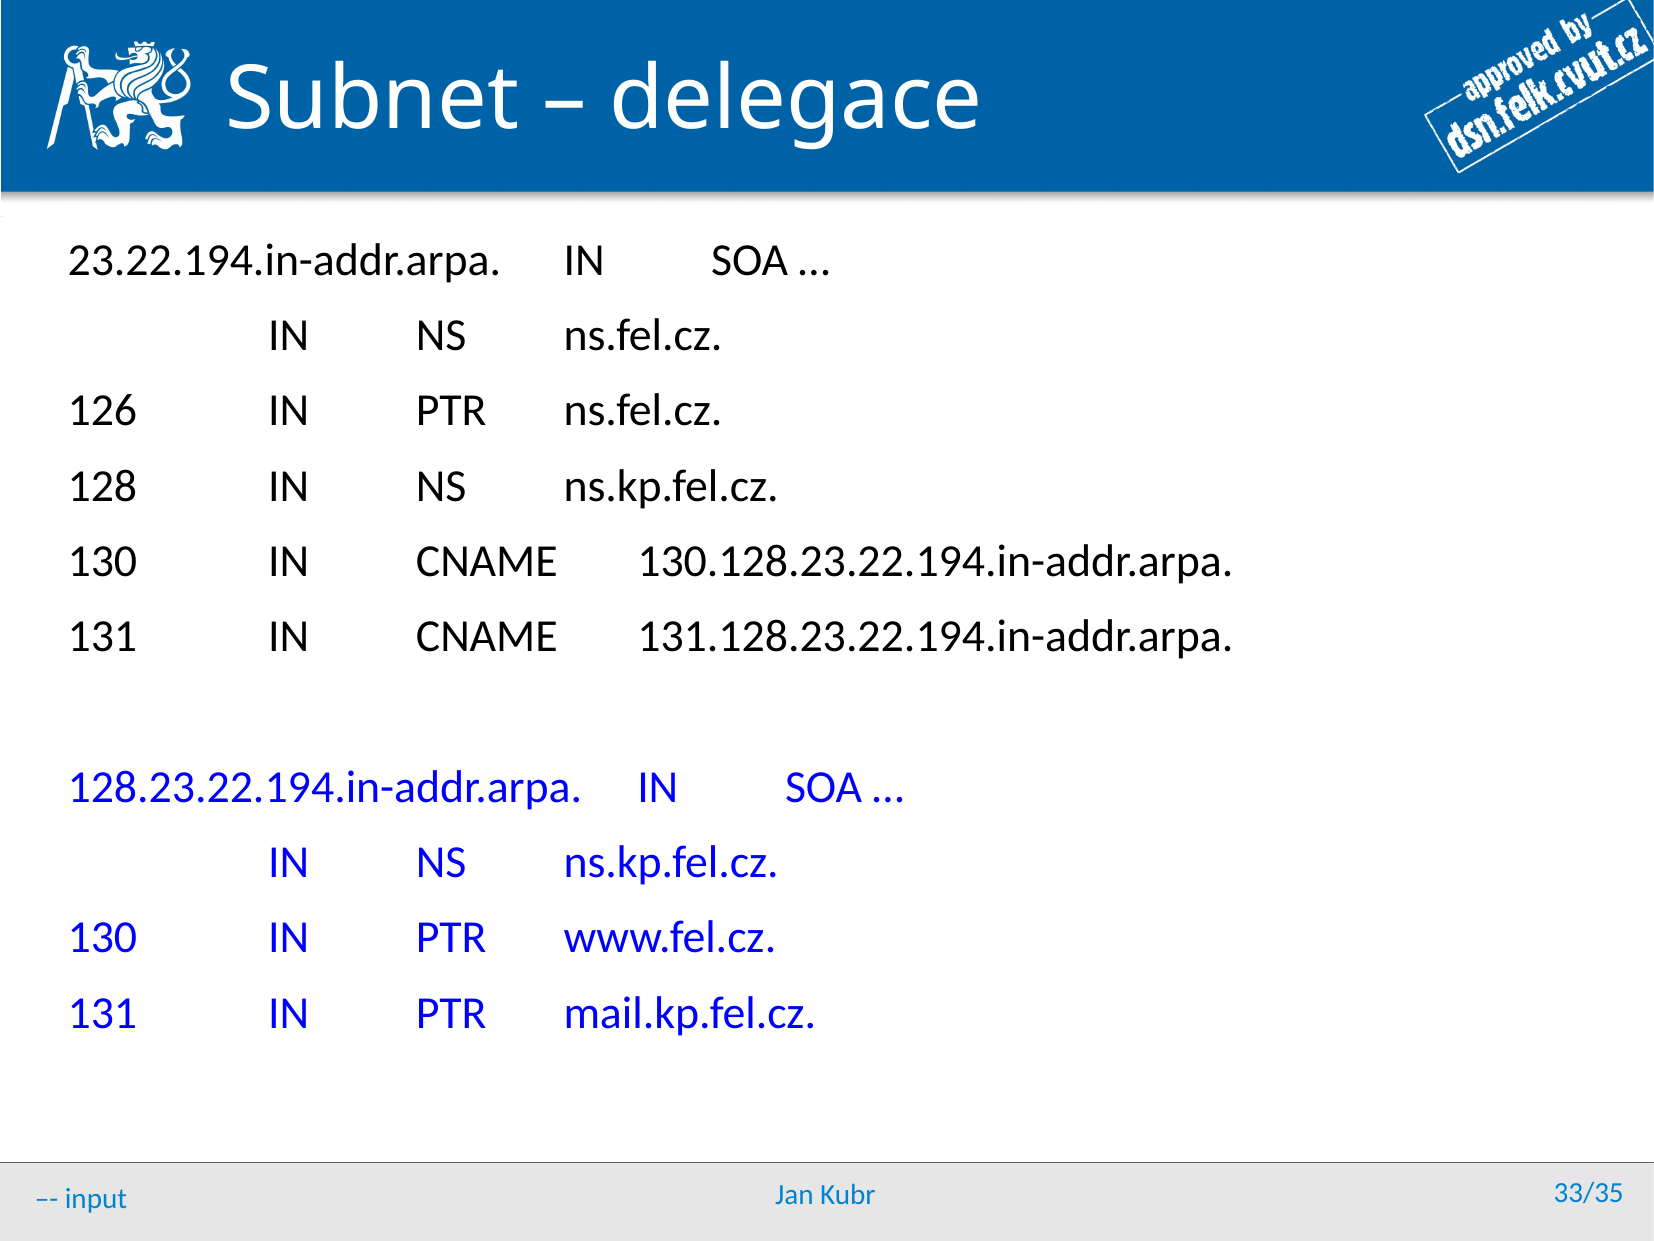

# Subnet – delegace
23.22.194.in-addr.arpa.	IN		SOA …
 		IN		NS		ns.fel.cz.
126		IN		PTR		ns.fel.cz.
128		IN		NS		ns.kp.fel.cz.
130		IN		CNAME		130.128.23.22.194.in-addr.arpa.
131		IN		CNAME		131.128.23.22.194.in-addr.arpa.
128.23.22.194.in-addr.arpa.	IN		SOA …
 		IN		NS		ns.kp.fel.cz.
130		IN		PTR		www.fel.cz.
131		IN		PTR		mail.kp.fel.cz.
33
Jan Kubr
02/2006